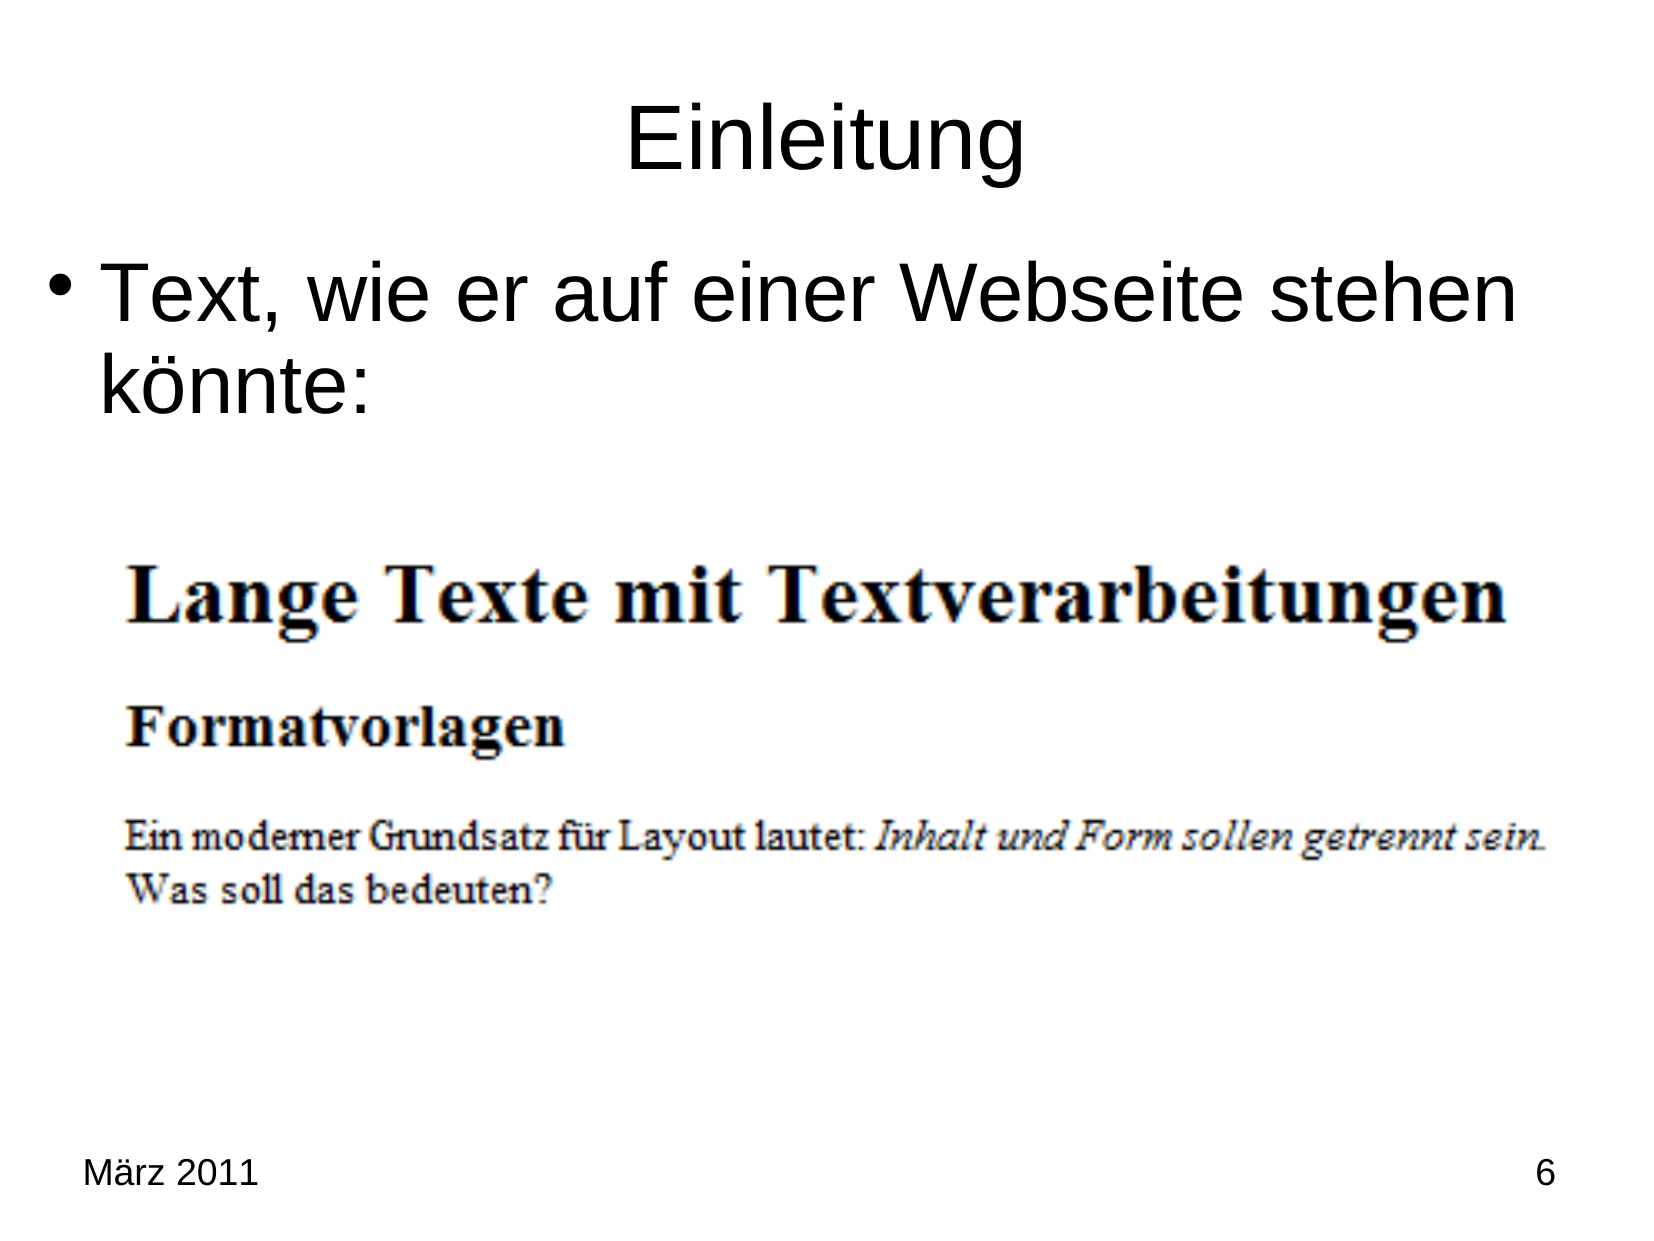

# Einleitung
Text, wie er auf einer Webseite stehen könnte:
März 2011
6